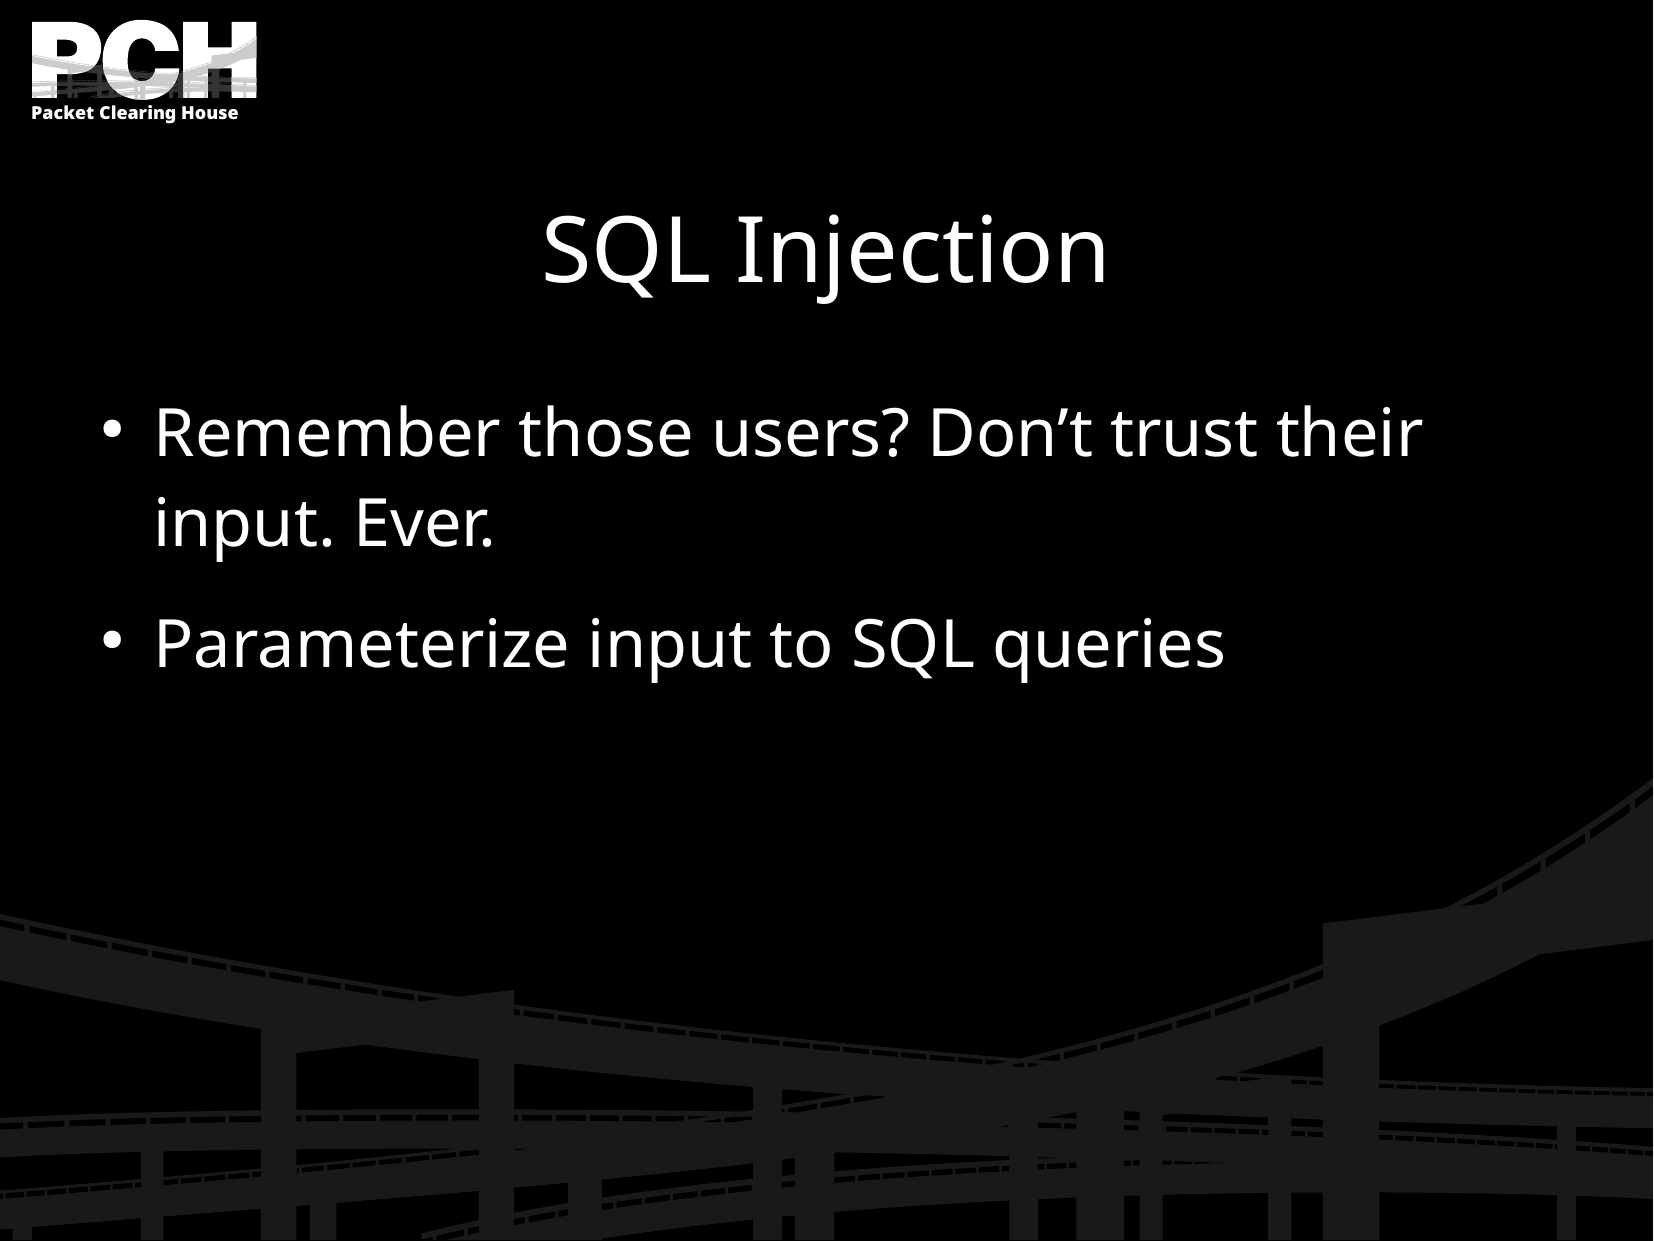

# SQL Injection
Remember those users? Don’t trust their input. Ever.
Parameterize input to SQL queries